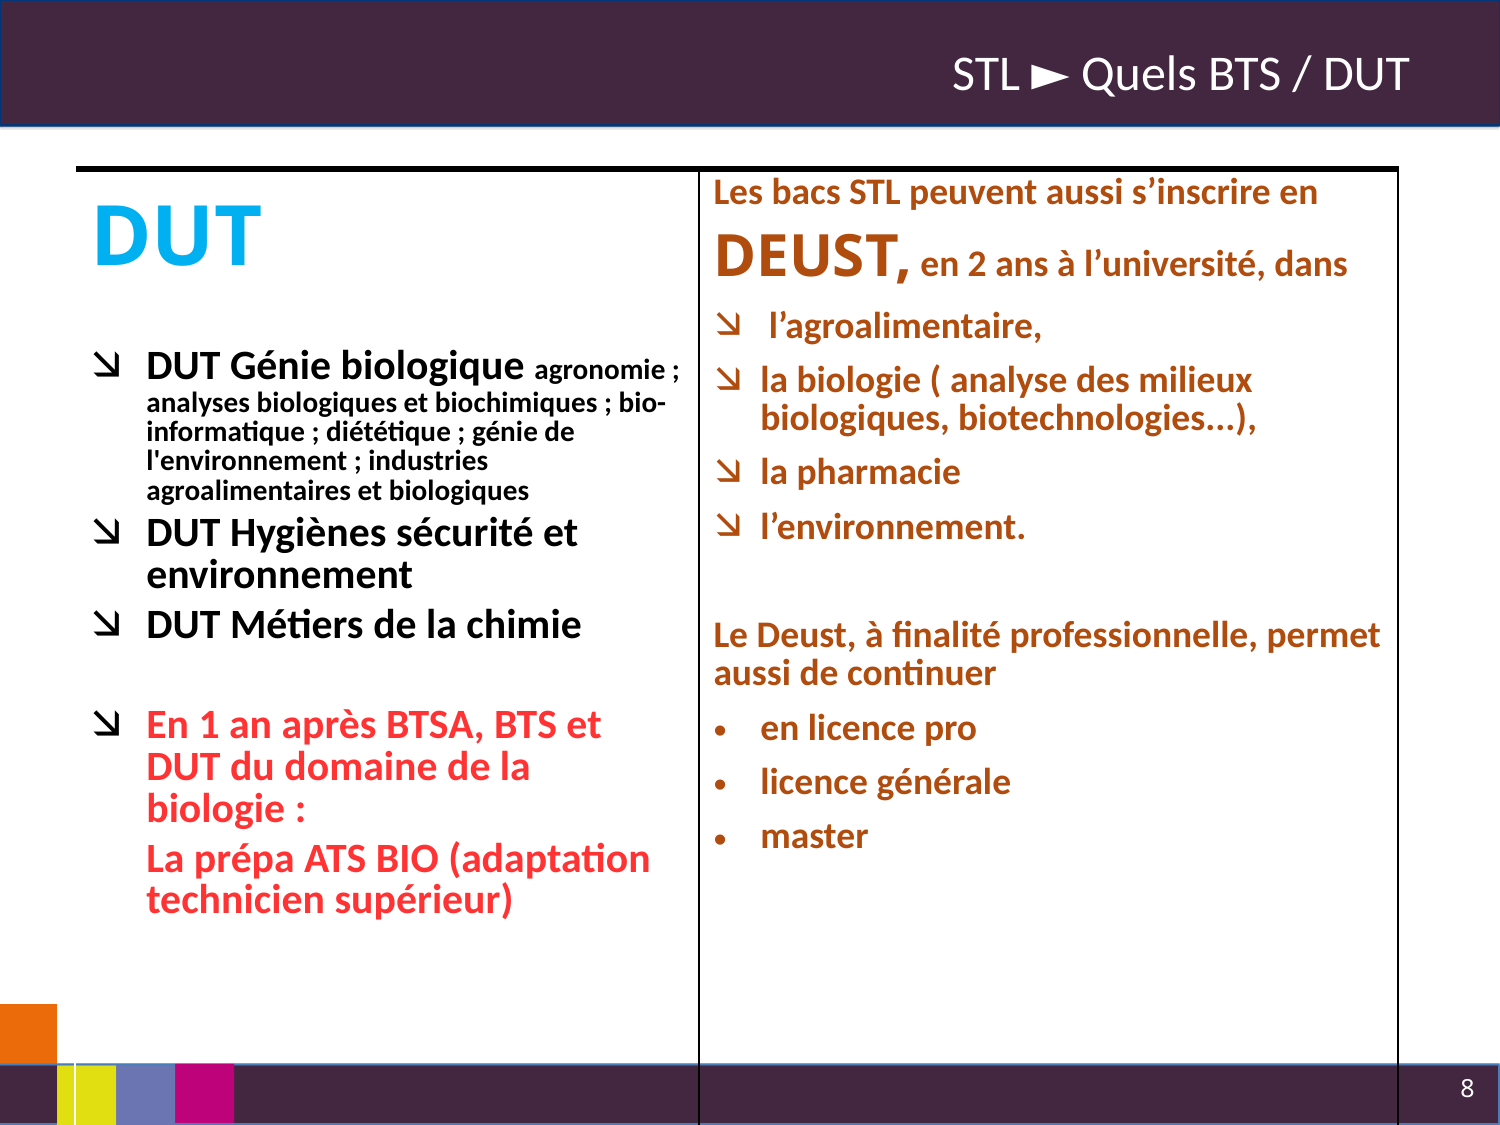

STL ► Quels BTS / DUT
| DUT DUT Génie biologique agronomie ; analyses biologiques et biochimiques ; bio-informatique ; diététique ; génie de l'environnement ; industries agroalimentaires et biologiques DUT Hygiènes sécurité et environnement DUT Métiers de la chimie En 1 an après BTSA, BTS et DUT du domaine de la biologie : La prépa ATS BIO (adaptation technicien supérieur) | Les bacs STL peuvent aussi s’inscrire en DEUST, en 2 ans à l’université, dans l’agroalimentaire, la biologie ( analyse des milieux biologiques, biotechnologies...), la pharmacie l’environnement. Le Deust, à finalité professionnelle, permet aussi de continuer en licence pro licence générale master |
| --- | --- |
| BTS 4 bacheliers STI2D sur 10 préparent un BTS. Leur bagage leur donne accès à l'ensemble des BTS industriels, à certains BTS agricoles (BTSA), à plusieurs spécialités du paramédical | |
| --- | --- |